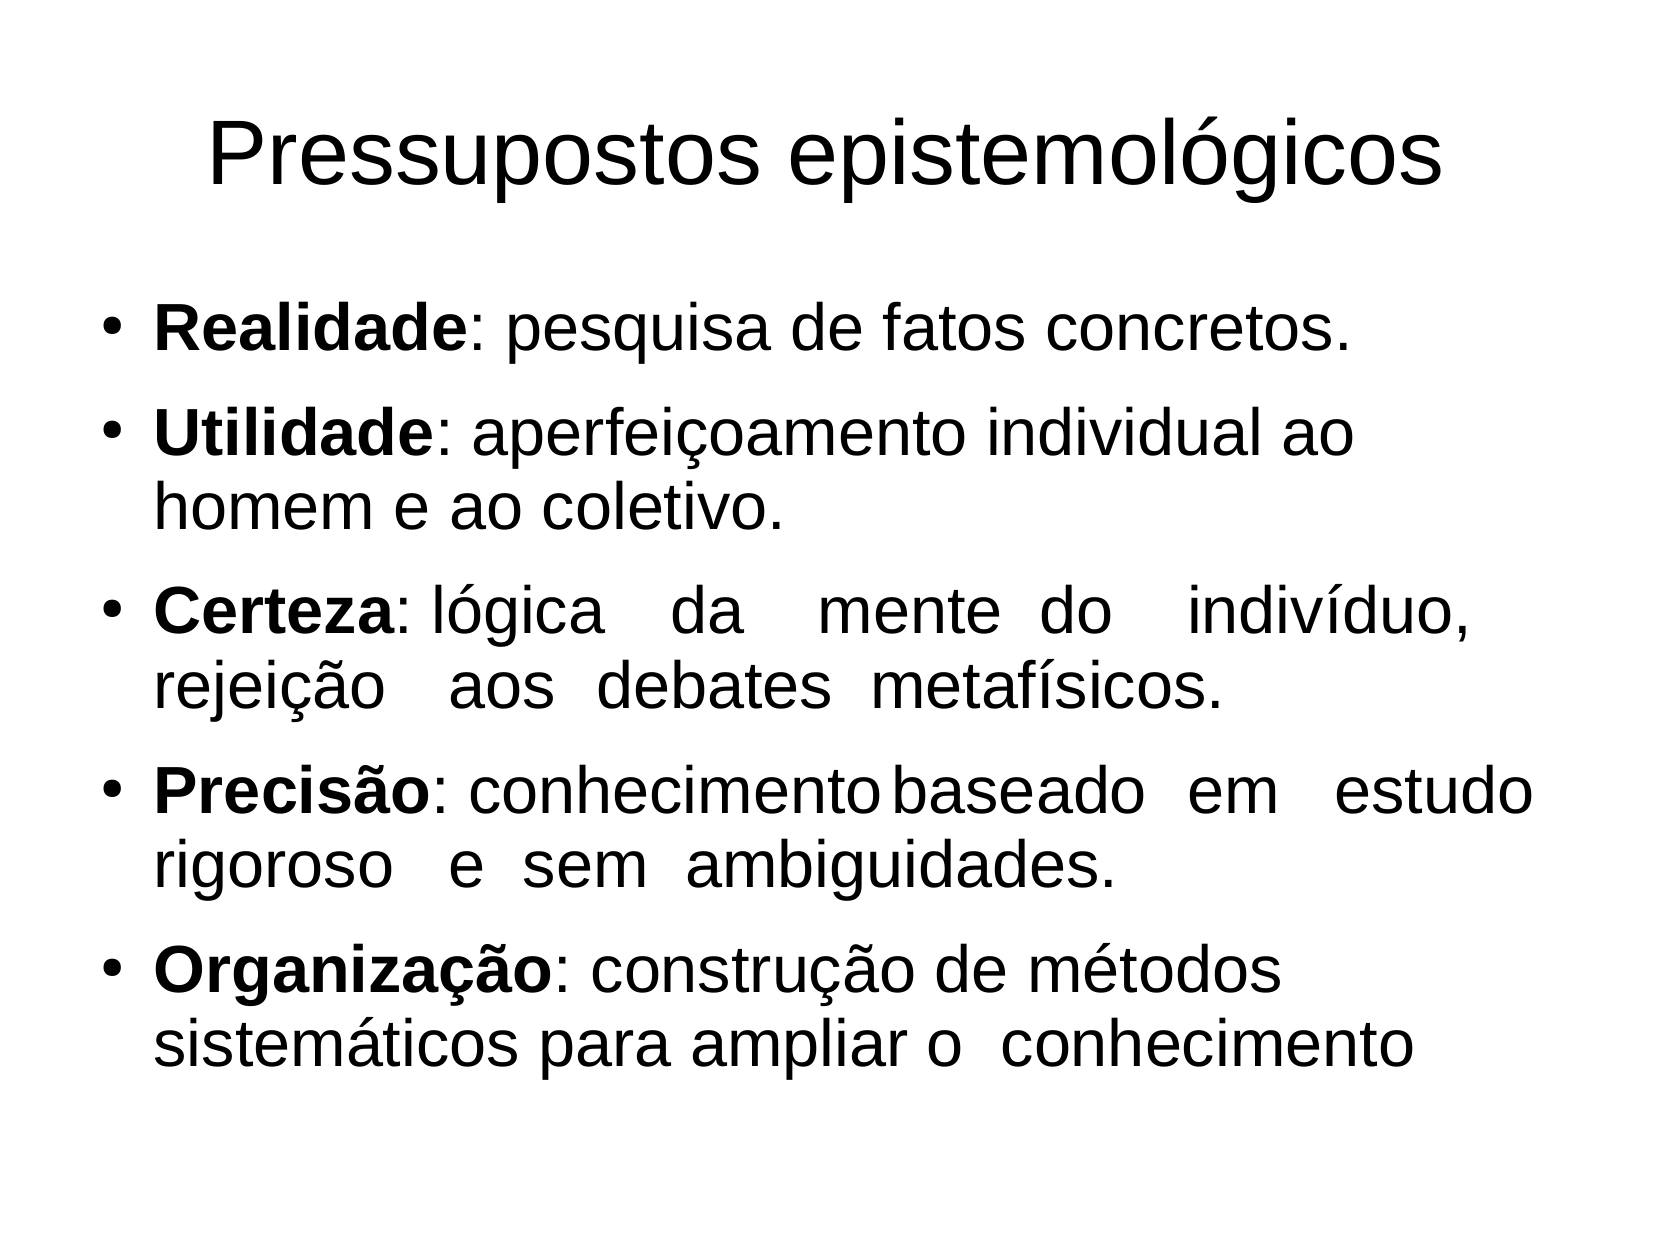

# Pressupostos epistemológicos
Realidade: pesquisa de fatos concretos.
Utilidade: aperfeiçoamento individual ao homem e ao coletivo.
Certeza: lógica	da	mente	do	indivíduo,	rejeição	aos	debates metafísicos.
Precisão: conhecimento	baseado	em	estudo	rigoroso	e	sem ambiguidades.
Organização: construção de métodos sistemáticos para ampliar o conhecimento